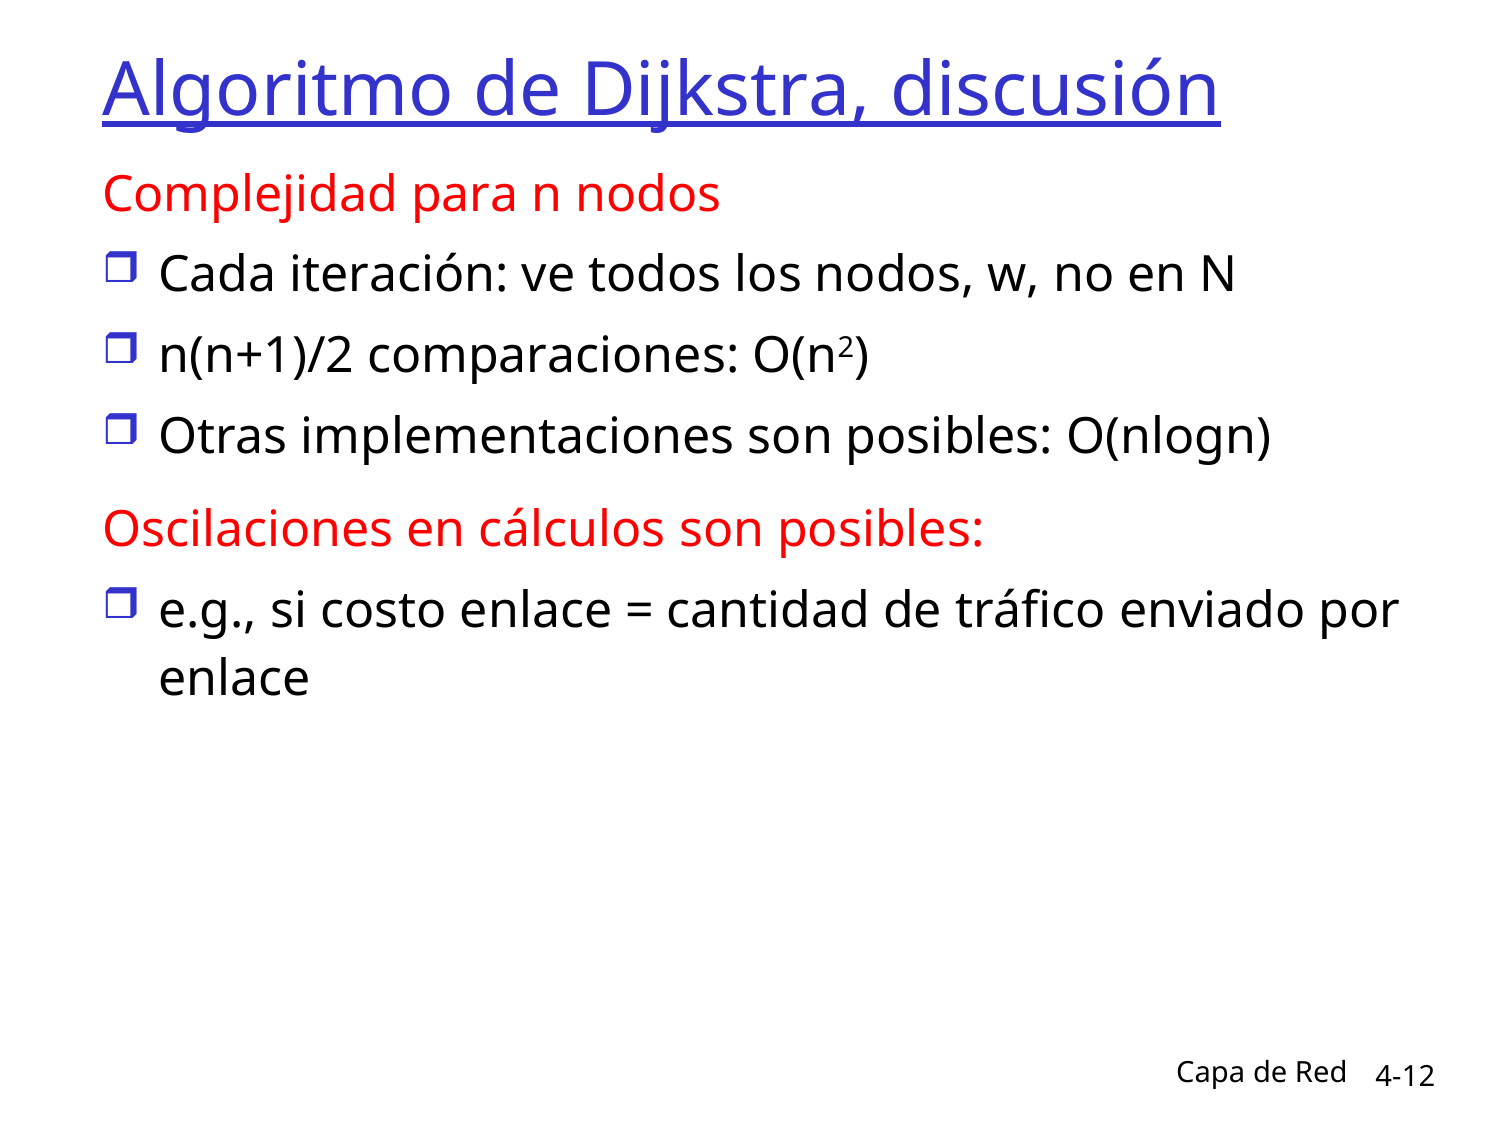

# Algoritmo de Dijkstra, discusión
Complejidad para n nodos
Cada iteración: ve todos los nodos, w, no en N
n(n+1)/2 comparaciones: O(n2)
Otras implementaciones son posibles: O(nlogn)
Oscilaciones en cálculos son posibles:
e.g., si costo enlace = cantidad de tráfico enviado por enlace